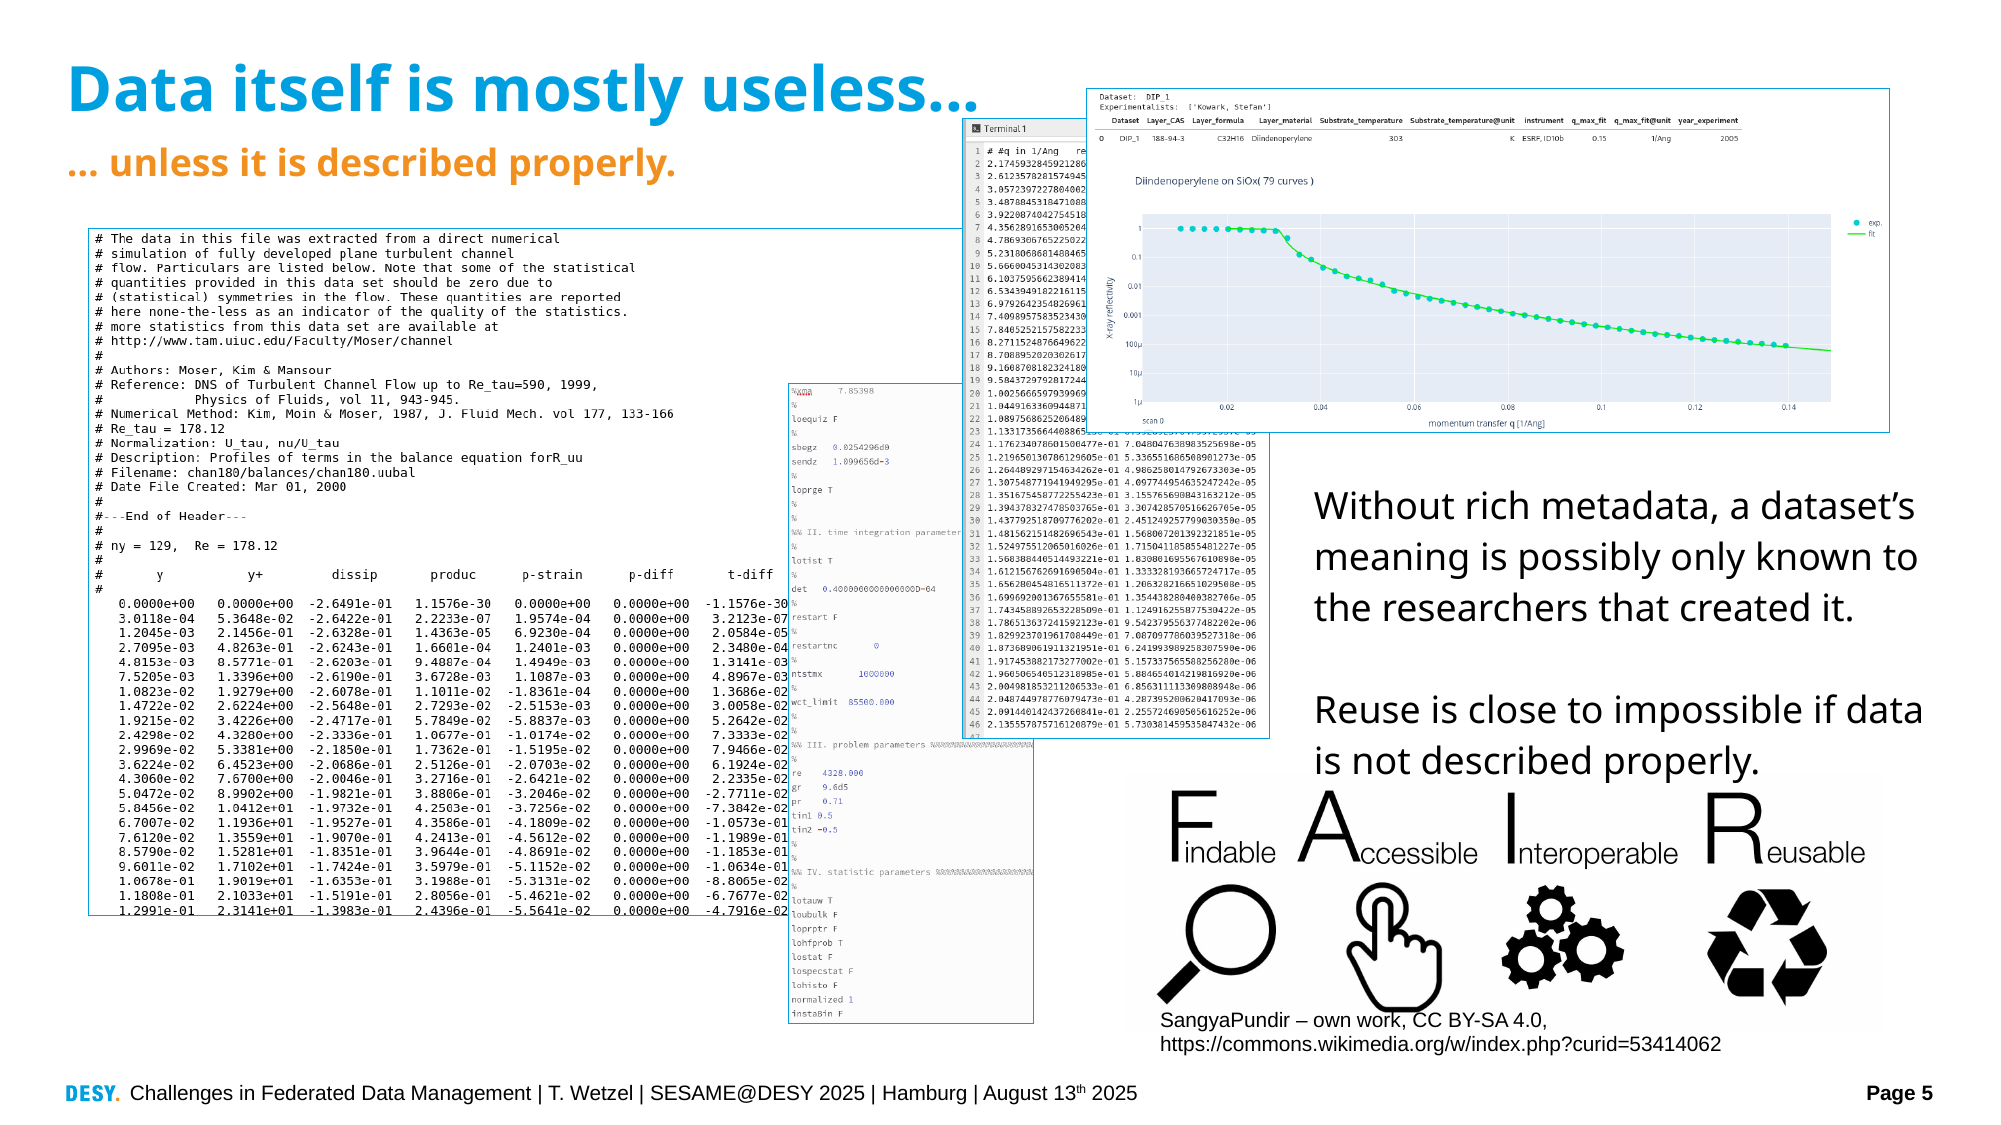

# Data itself is mostly useless...
… unless it is described properly.
Without rich metadata, a dataset’s meaning is possibly only known to the researchers that created it.
Reuse is close to impossible if data is not described properly.
SangyaPundir – own work, CC BY-SA 4.0, https://commons.wikimedia.org/w/index.php?curid=53414062